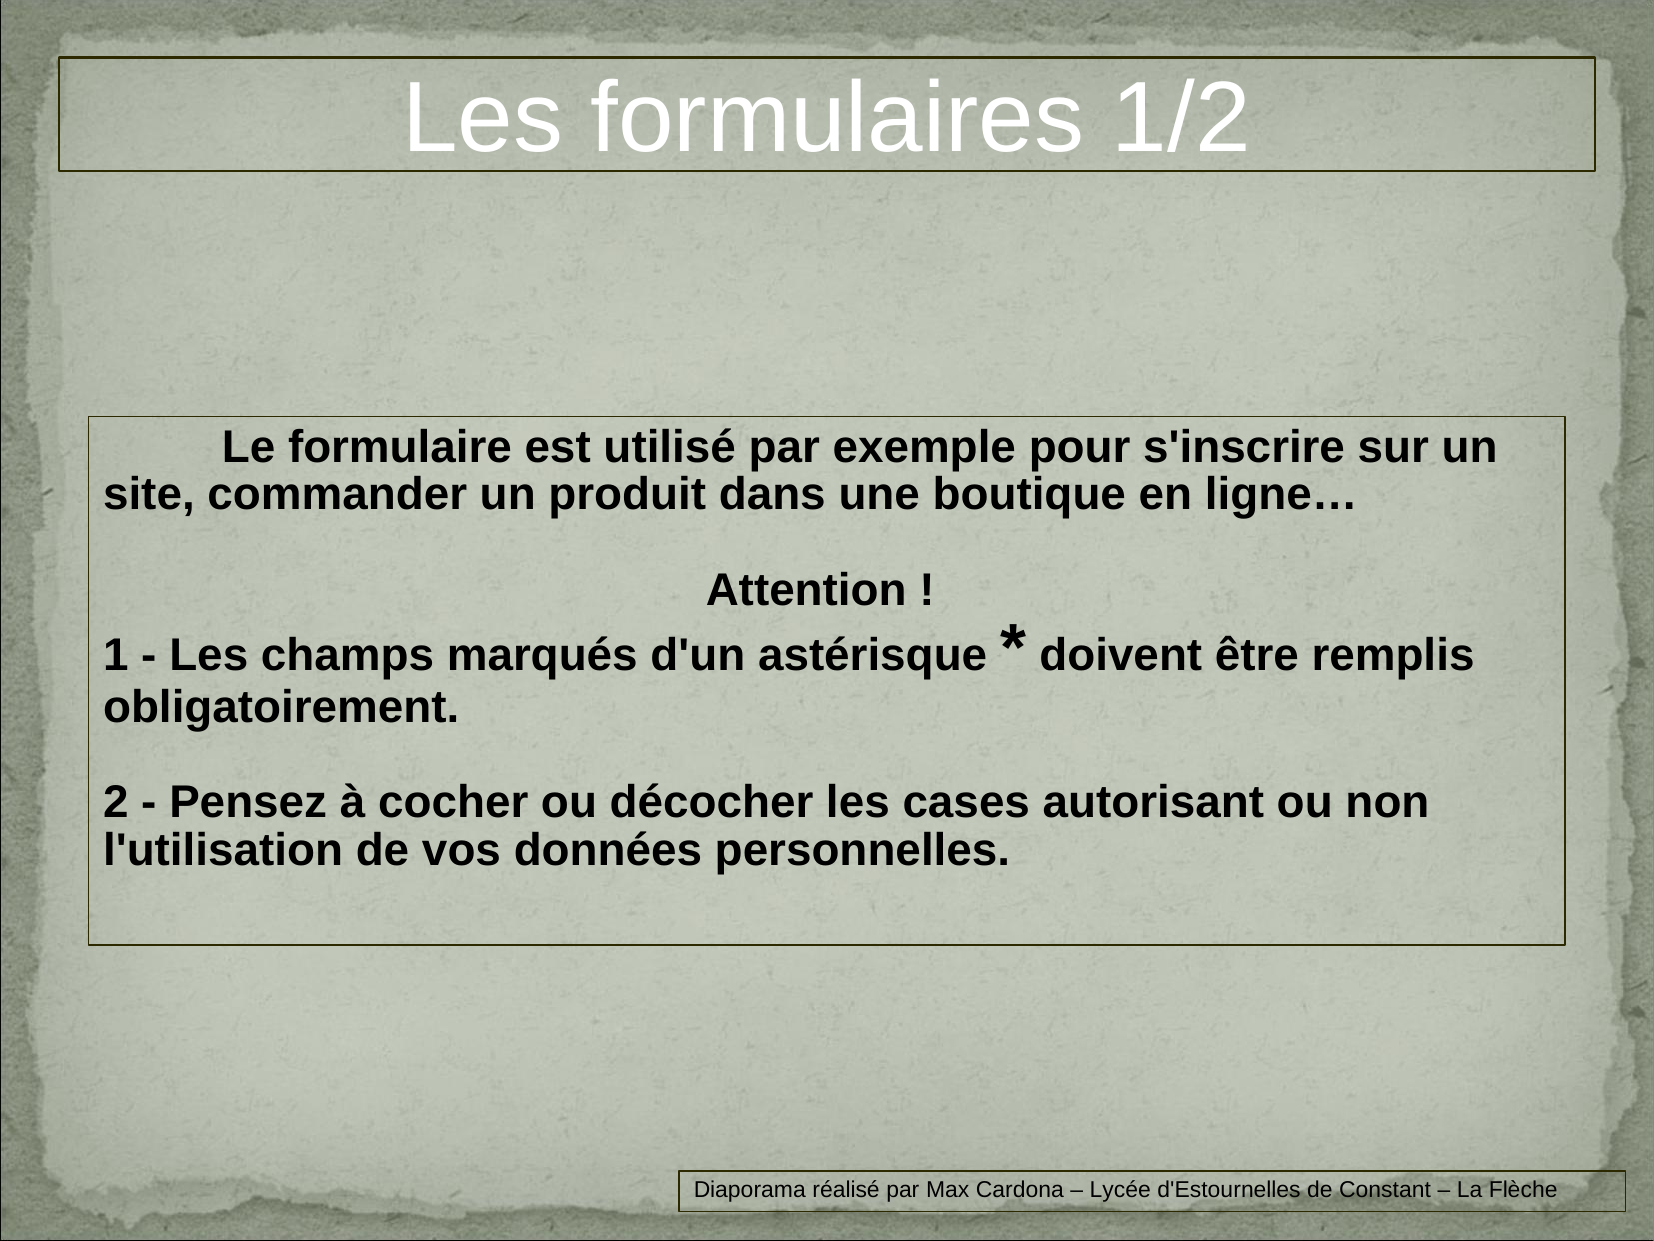

Les formulaires 1/2
	Le formulaire est utilisé par exemple pour s'inscrire sur un site, commander un produit dans une boutique en ligne…
Attention !
1 - Les champs marqués d'un astérisque * doivent être remplis obligatoirement.
2 - Pensez à cocher ou décocher les cases autorisant ou non l'utilisation de vos données personnelles.
Diaporama réalisé par Max Cardona – Lycée d'Estournelles de Constant – La Flèche